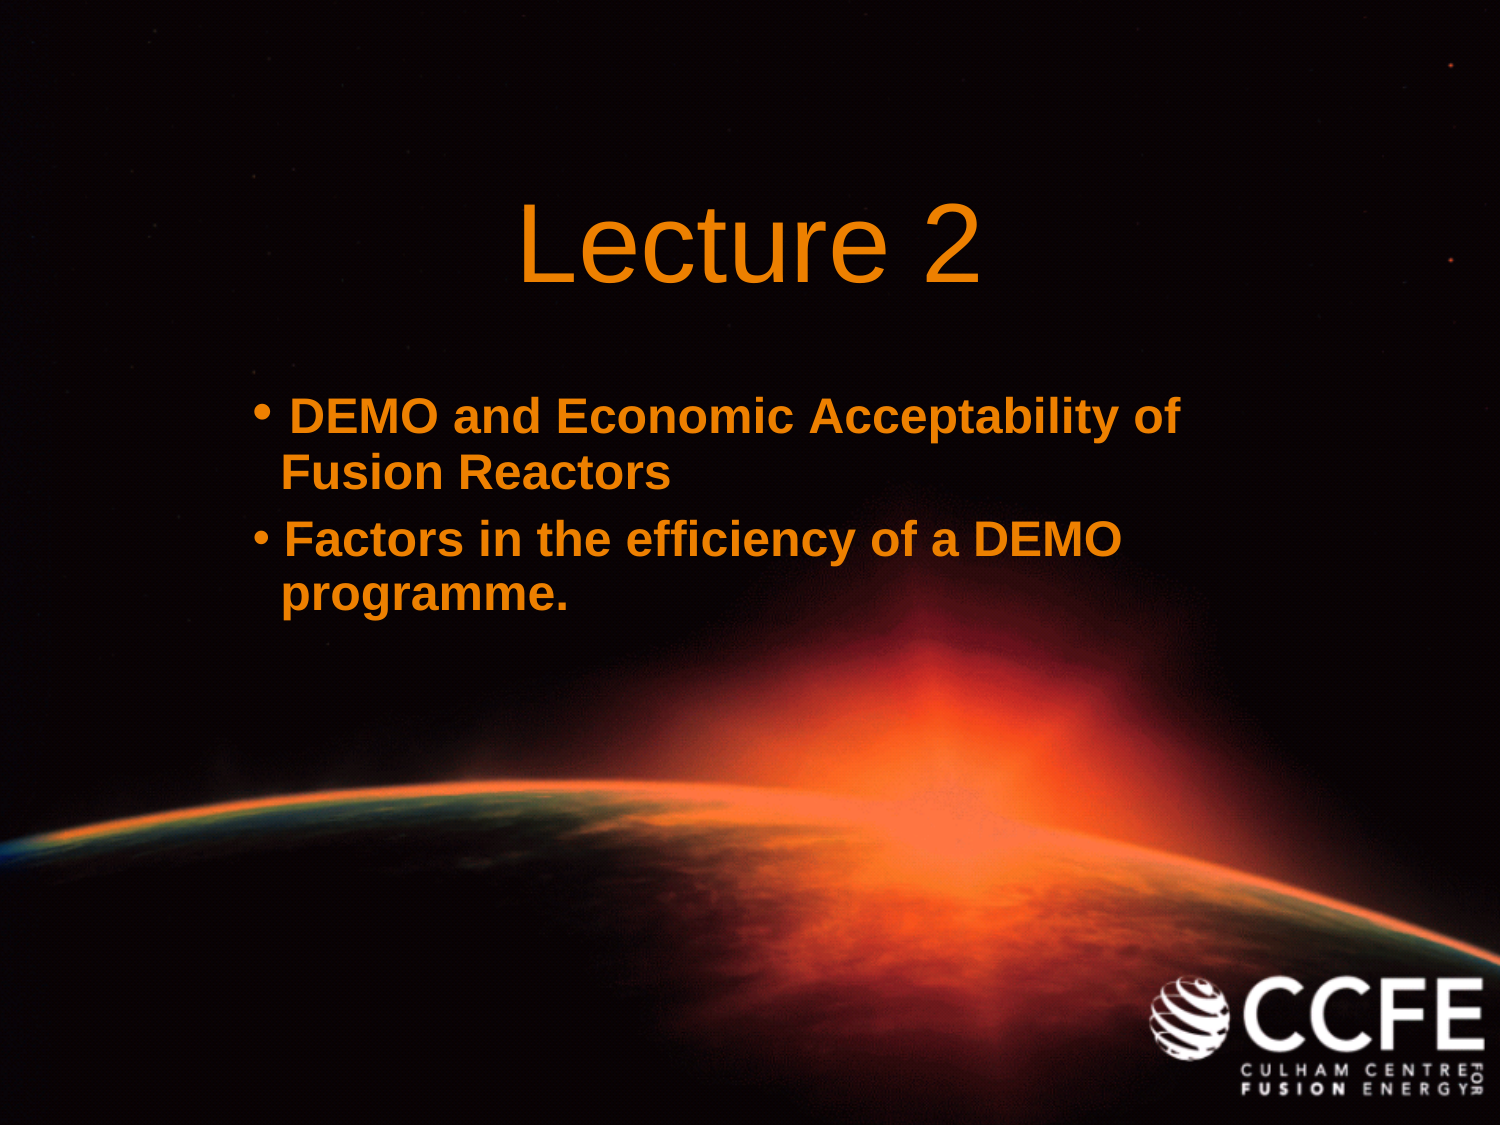

Lecture 2
 DEMO and Economic Acceptability of
 Fusion Reactors
 Factors in the efficiency of a DEMO
 programme.